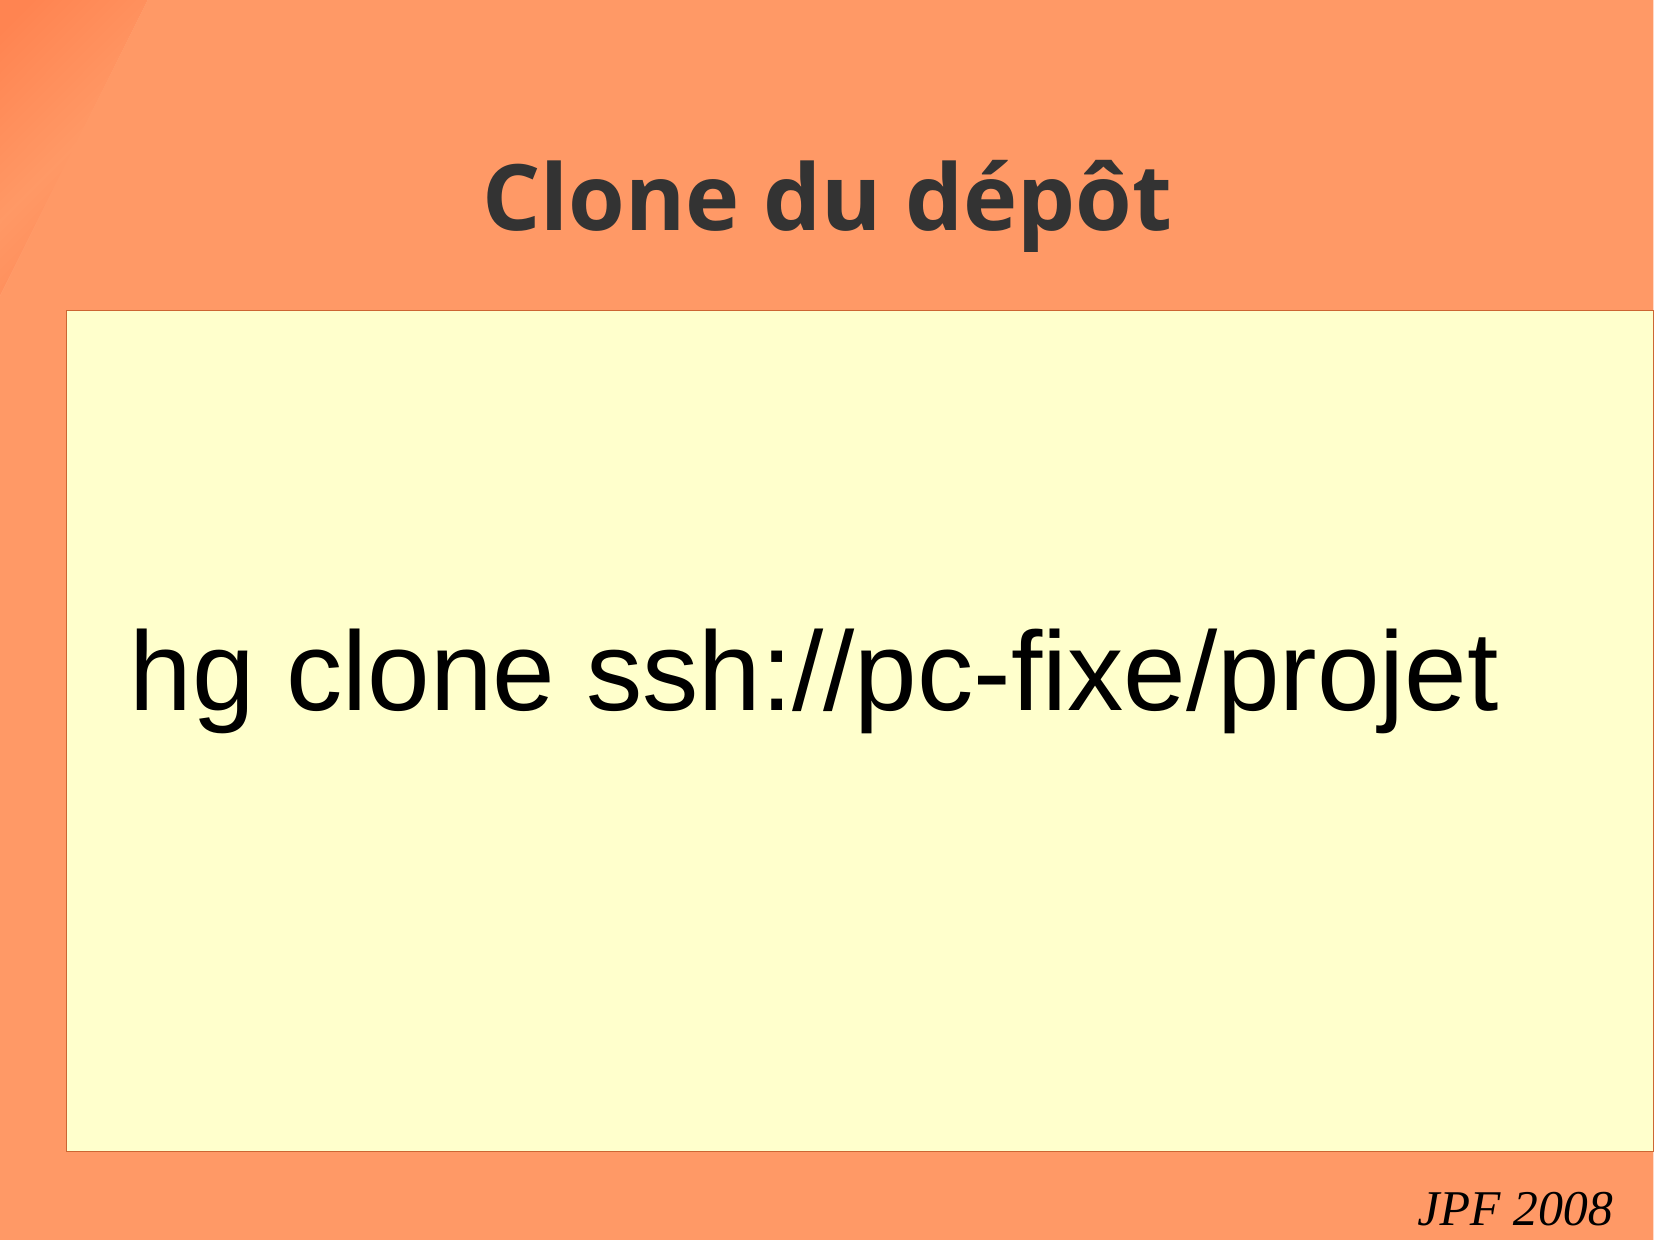

# Clone du dépôt
hg clone ssh://pc-fixe/projet